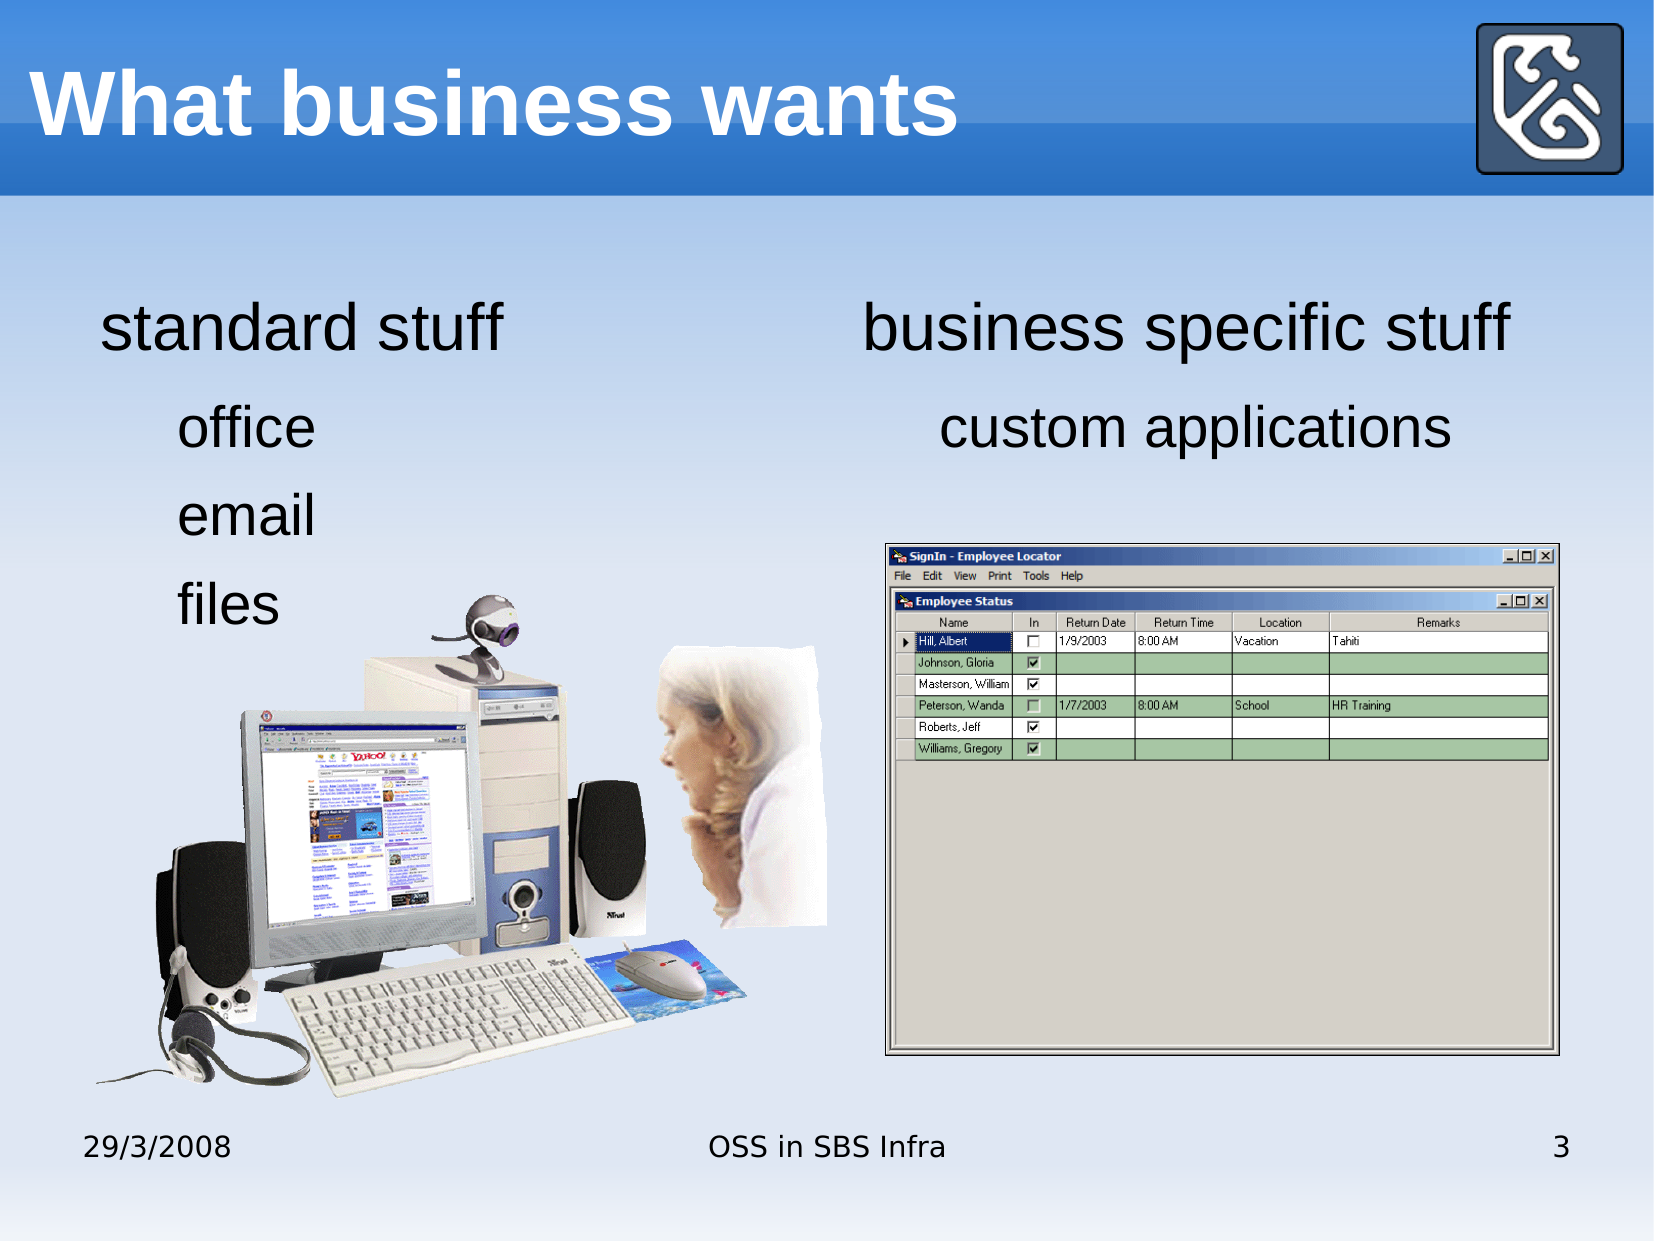

# What business wants
standard stuff
office
email
files
business specific stuff
custom applications
29/3/2008
OSS in SBS Infra
3